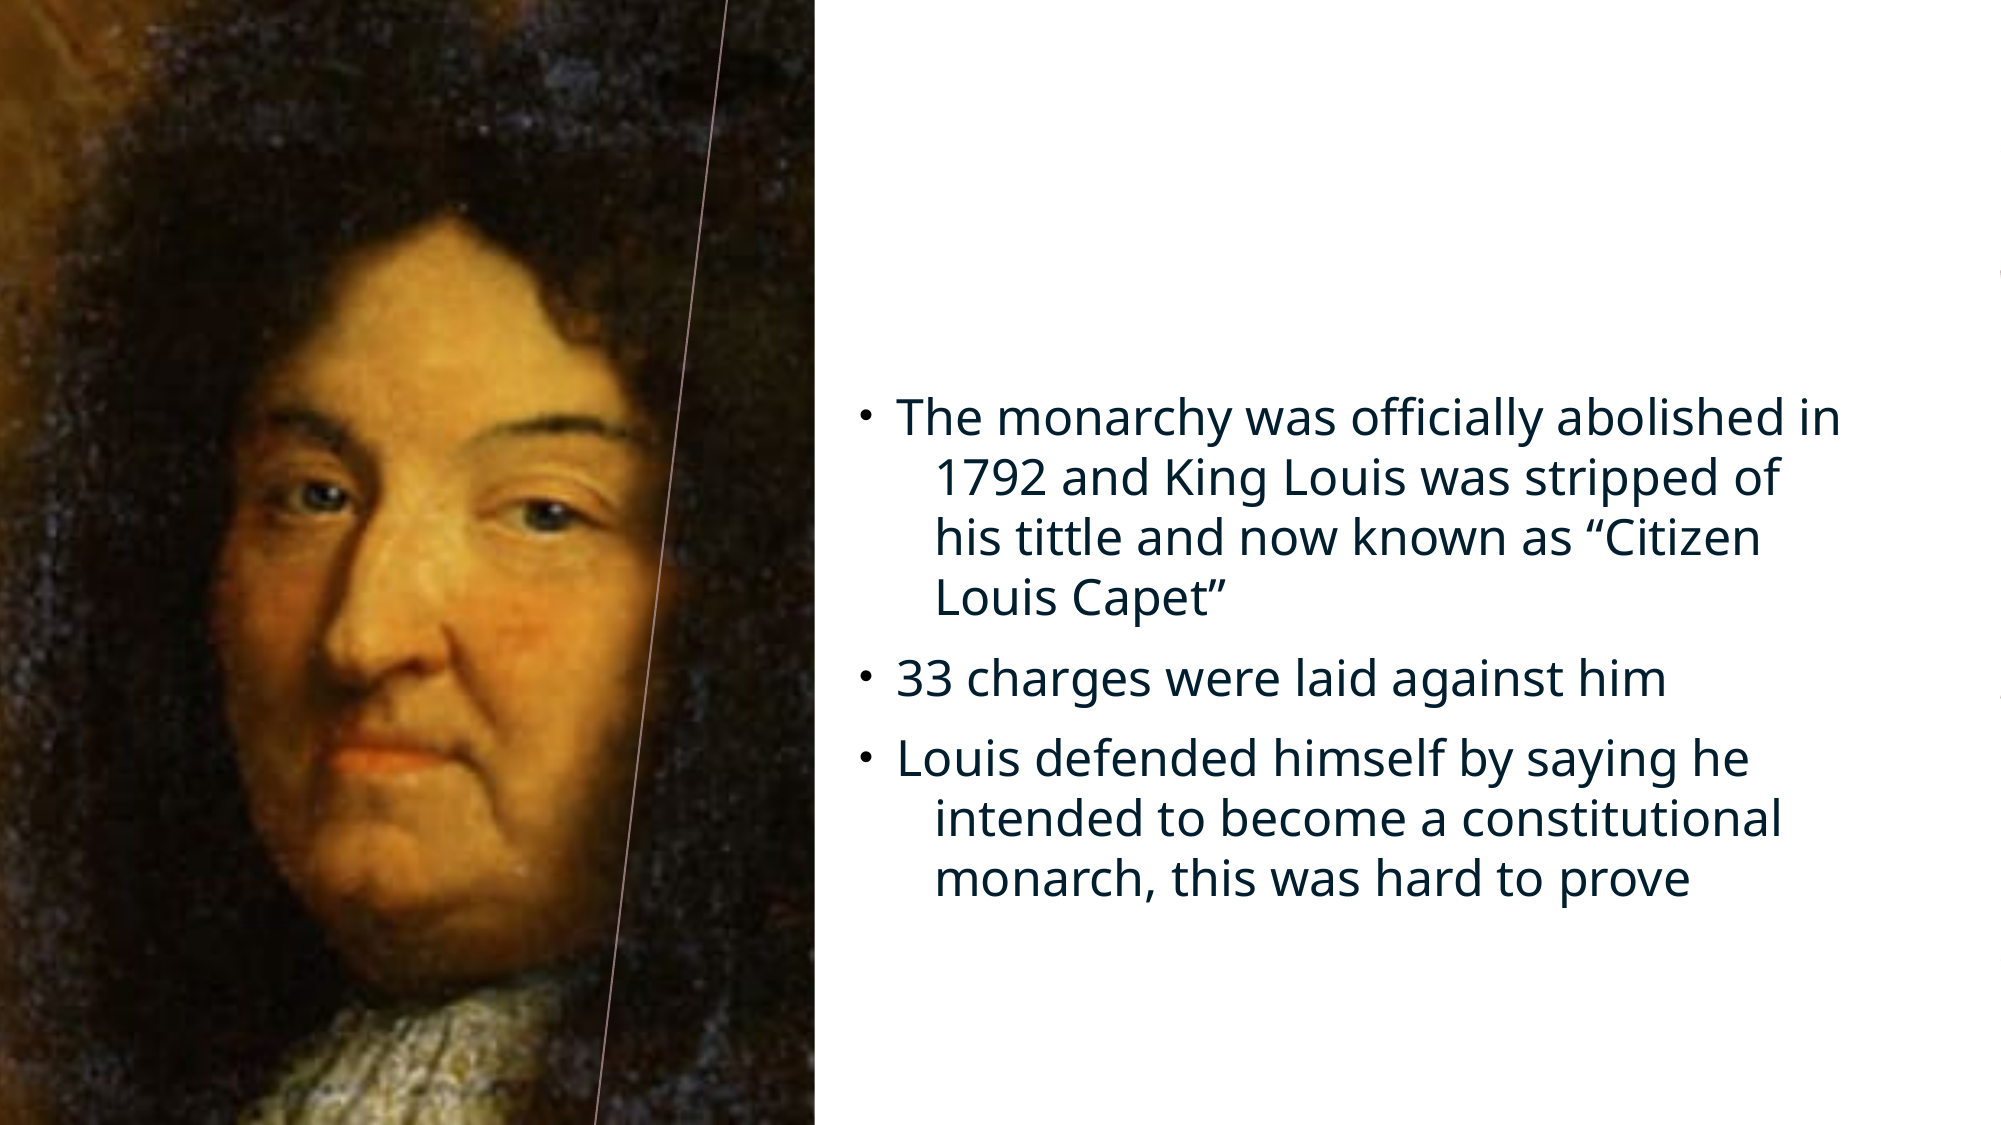

# The monarchy was officially abolished in 1792 and King Louis was stripped of his tittle and now known as “Citizen Louis Capet”
33 charges were laid against him
Louis defended himself by saying he intended to become a constitutional monarch, this was hard to prove